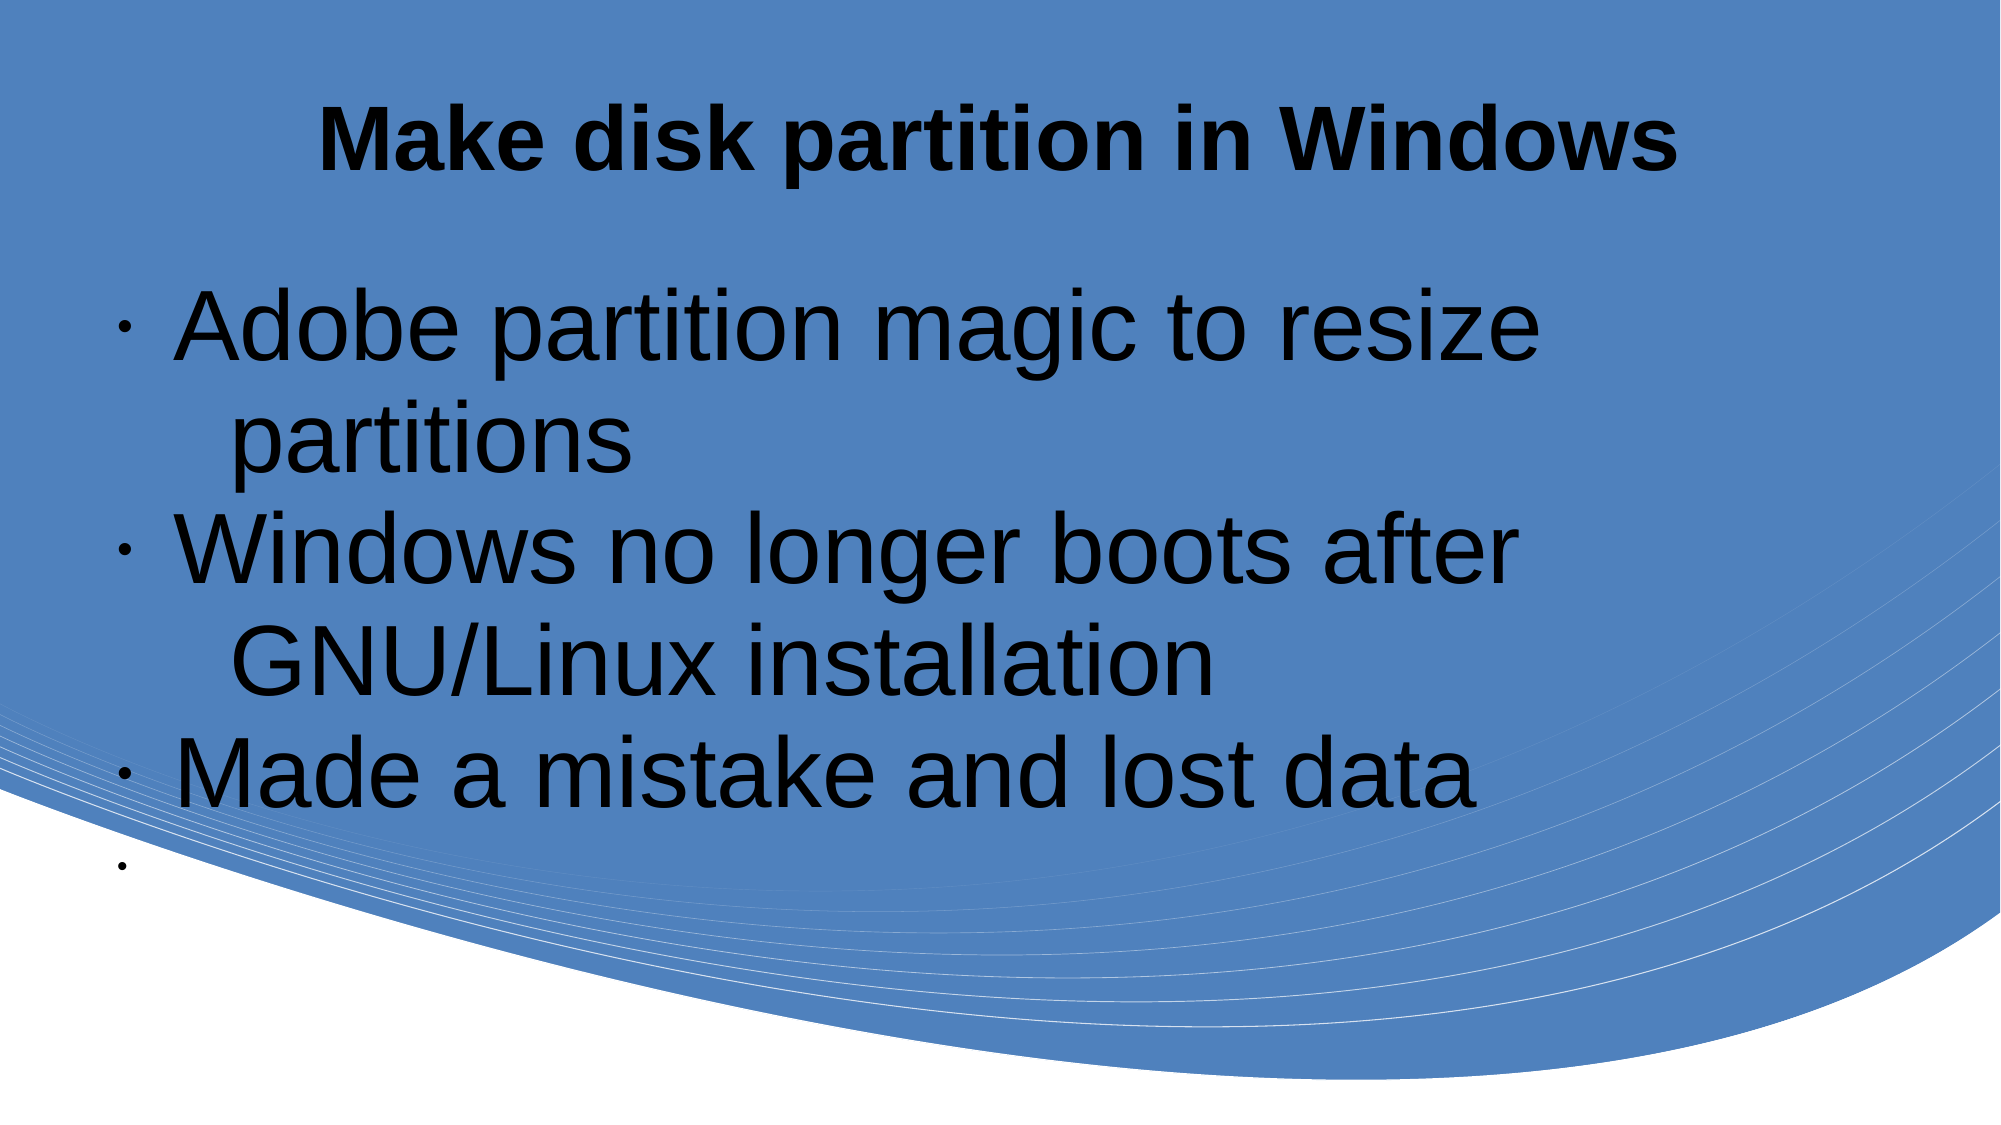

# Make disk partition in Windows
Adobe partition magic to resize partitions
Windows no longer boots after GNU/Linux installation
Made a mistake and lost data